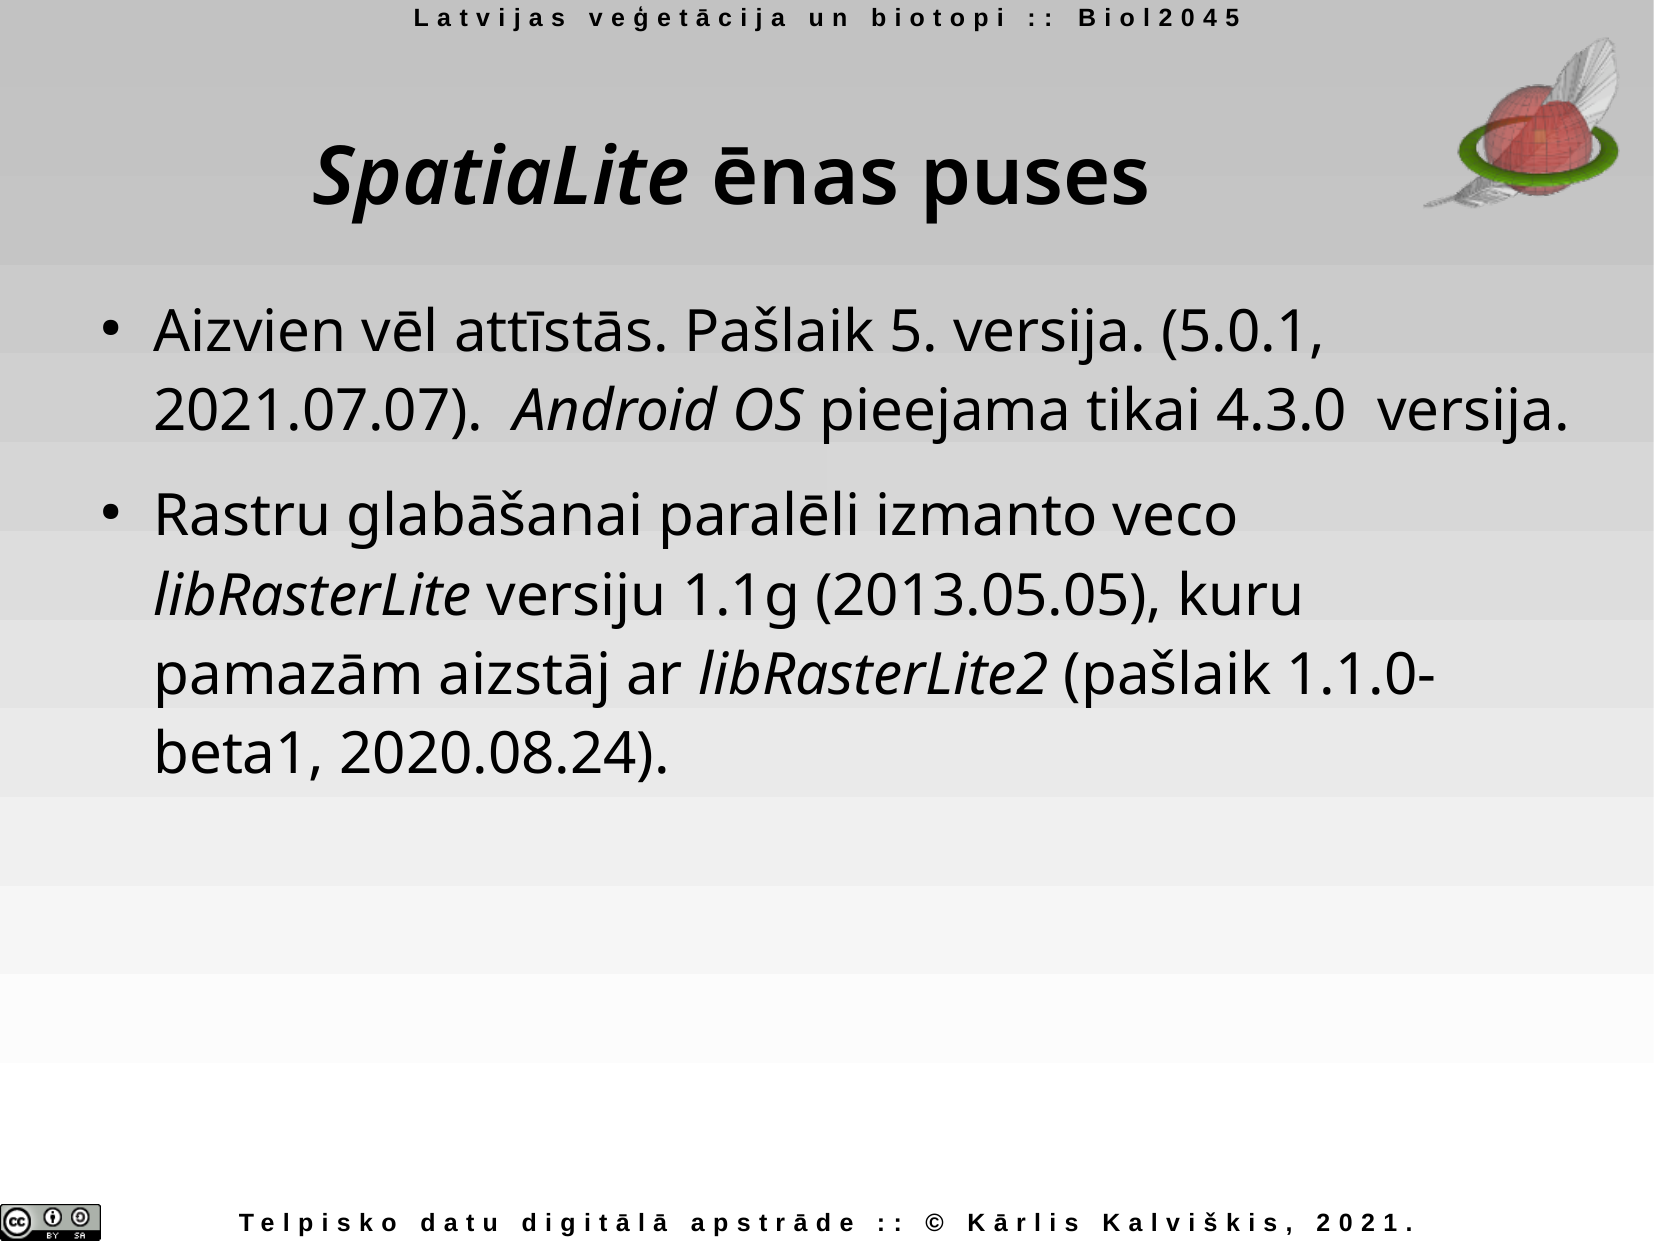

# SpatiaLite ēnas puses
Aizvien vēl attīstās. Pašlaik 5. versija. (5.0.1, 2021.07.07). Android OS pieejama tikai 4.3.0 versija.
Rastru glabāšanai paralēli izmanto veco libRasterLite versiju 1.1g (2013.05.05), kuru pamazām aizstāj ar libRasterLite2 (pašlaik 1.1.0-beta1, 2020.08.24).